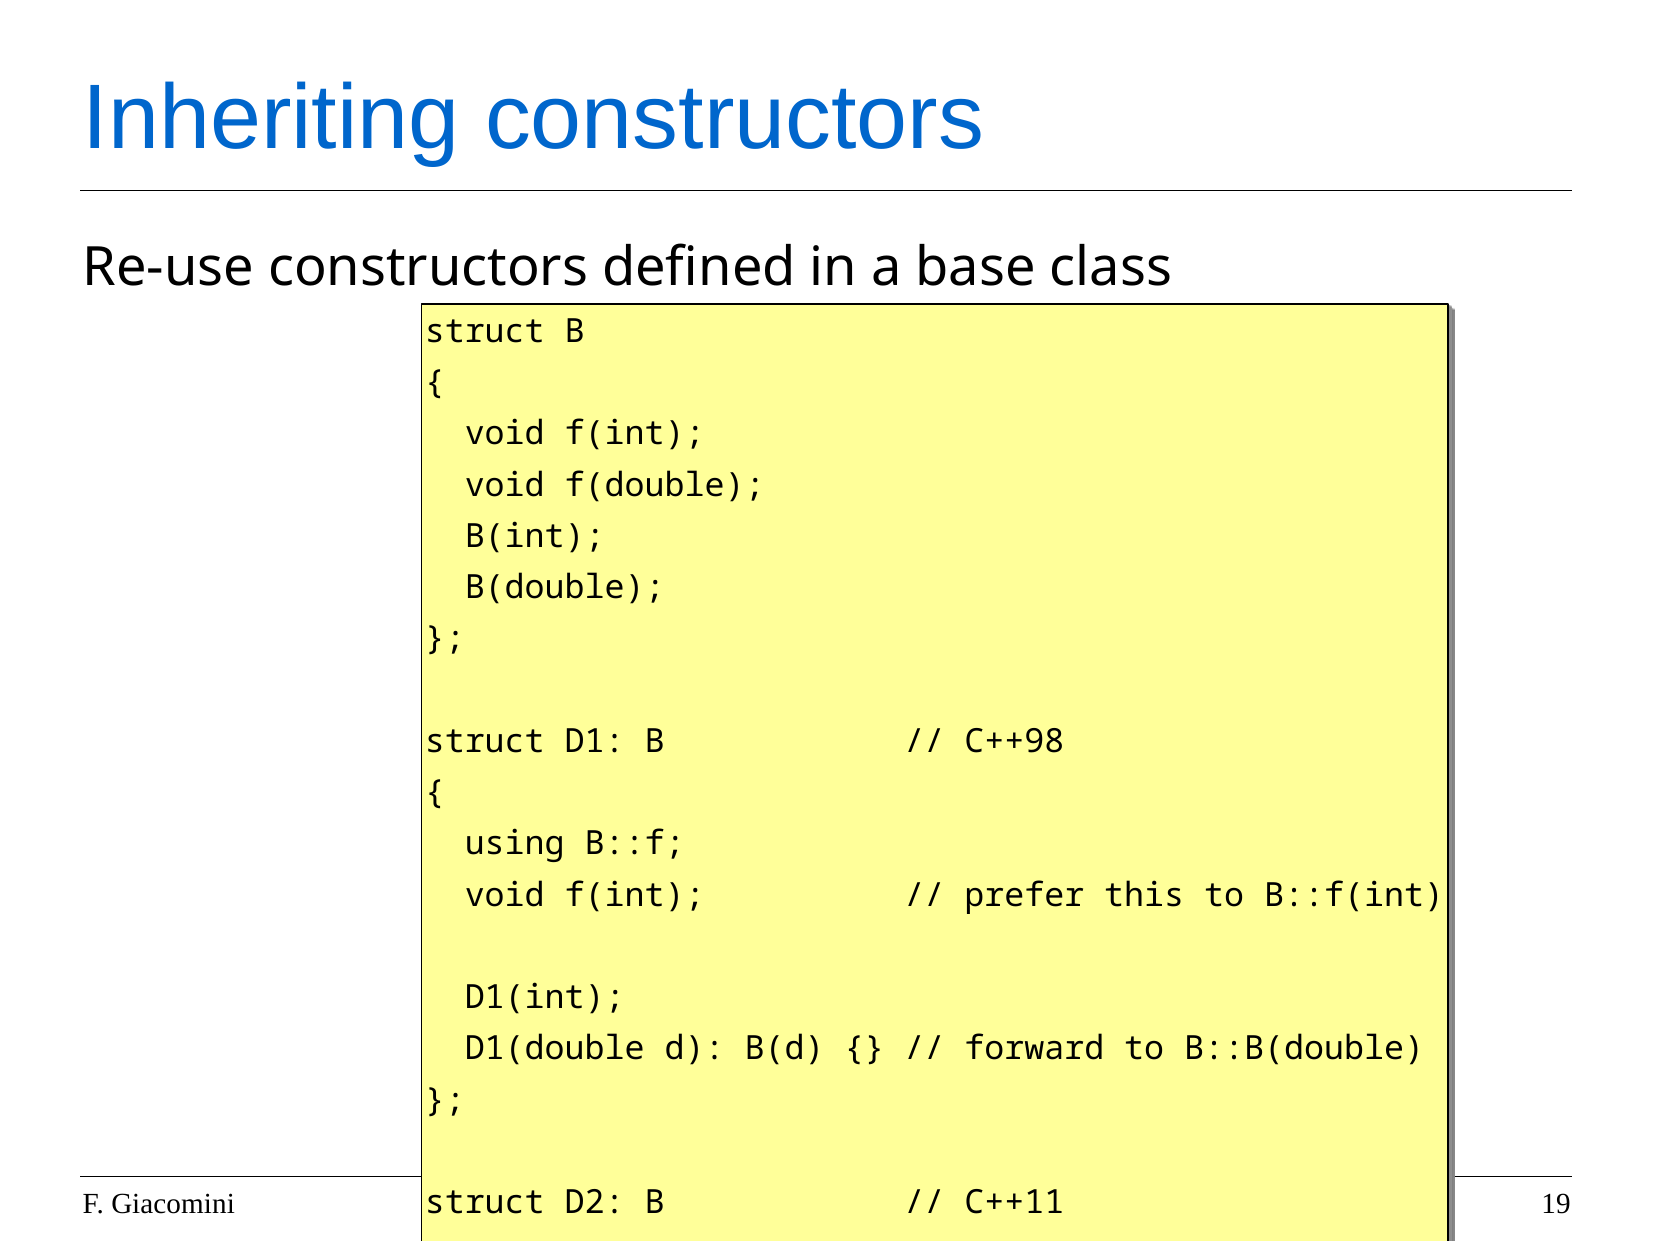

# Inheriting constructors
Re-use constructors defined in a base class
struct B
{
 void f(int);
 void f(double);
 B(int);
 B(double);
};
struct D1: B // C++98
{
 using B::f;
 void f(int); // prefer this to B::f(int)
 D1(int);
 D1(double d): B(d) {} // forward to B::B(double)
};
struct D2: B // C++11
{
 using B::B; // re-use B's constructors
 D2(int); // prefer this to B::B(int)
};
F. Giacomini
Efficient C++ Coding
19